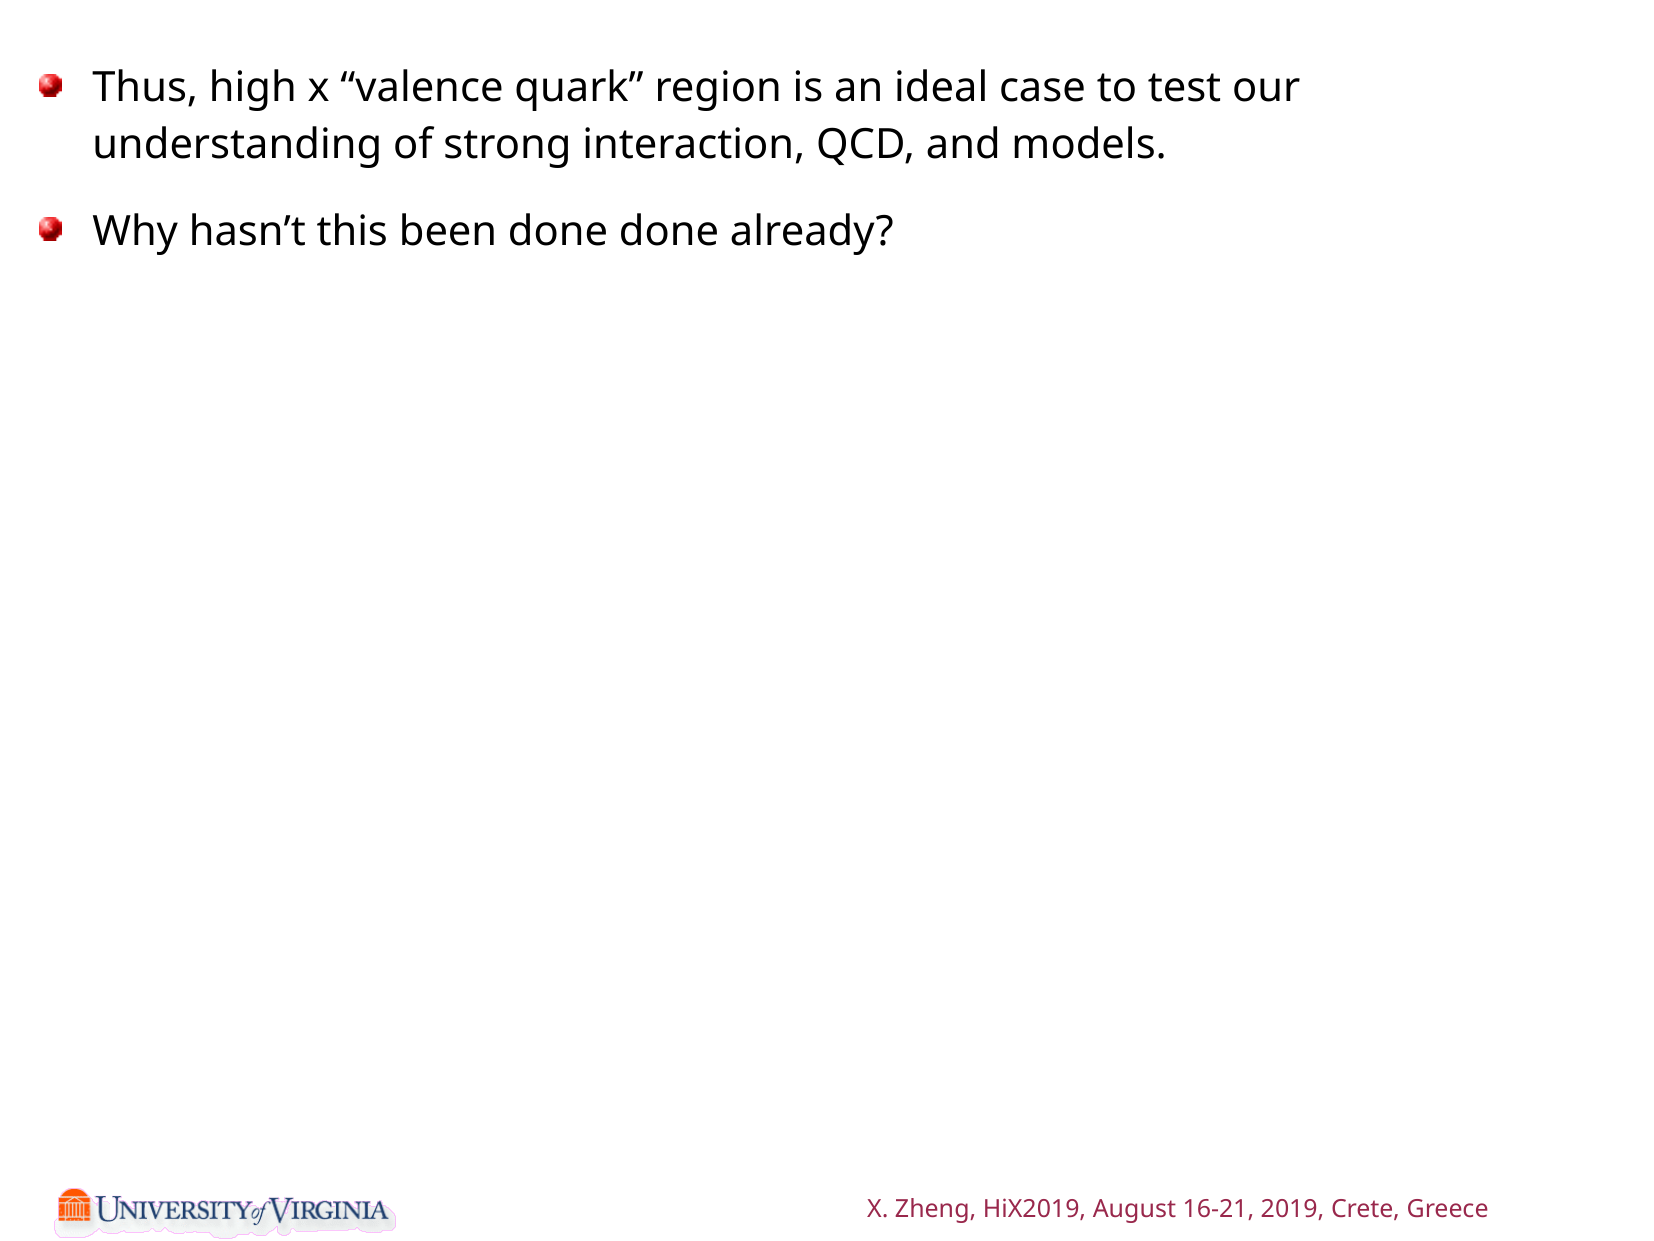

# Thus, high x “valence quark” region is an ideal case to test our understanding of strong interaction, QCD, and models.
Why hasn’t this been done done already?